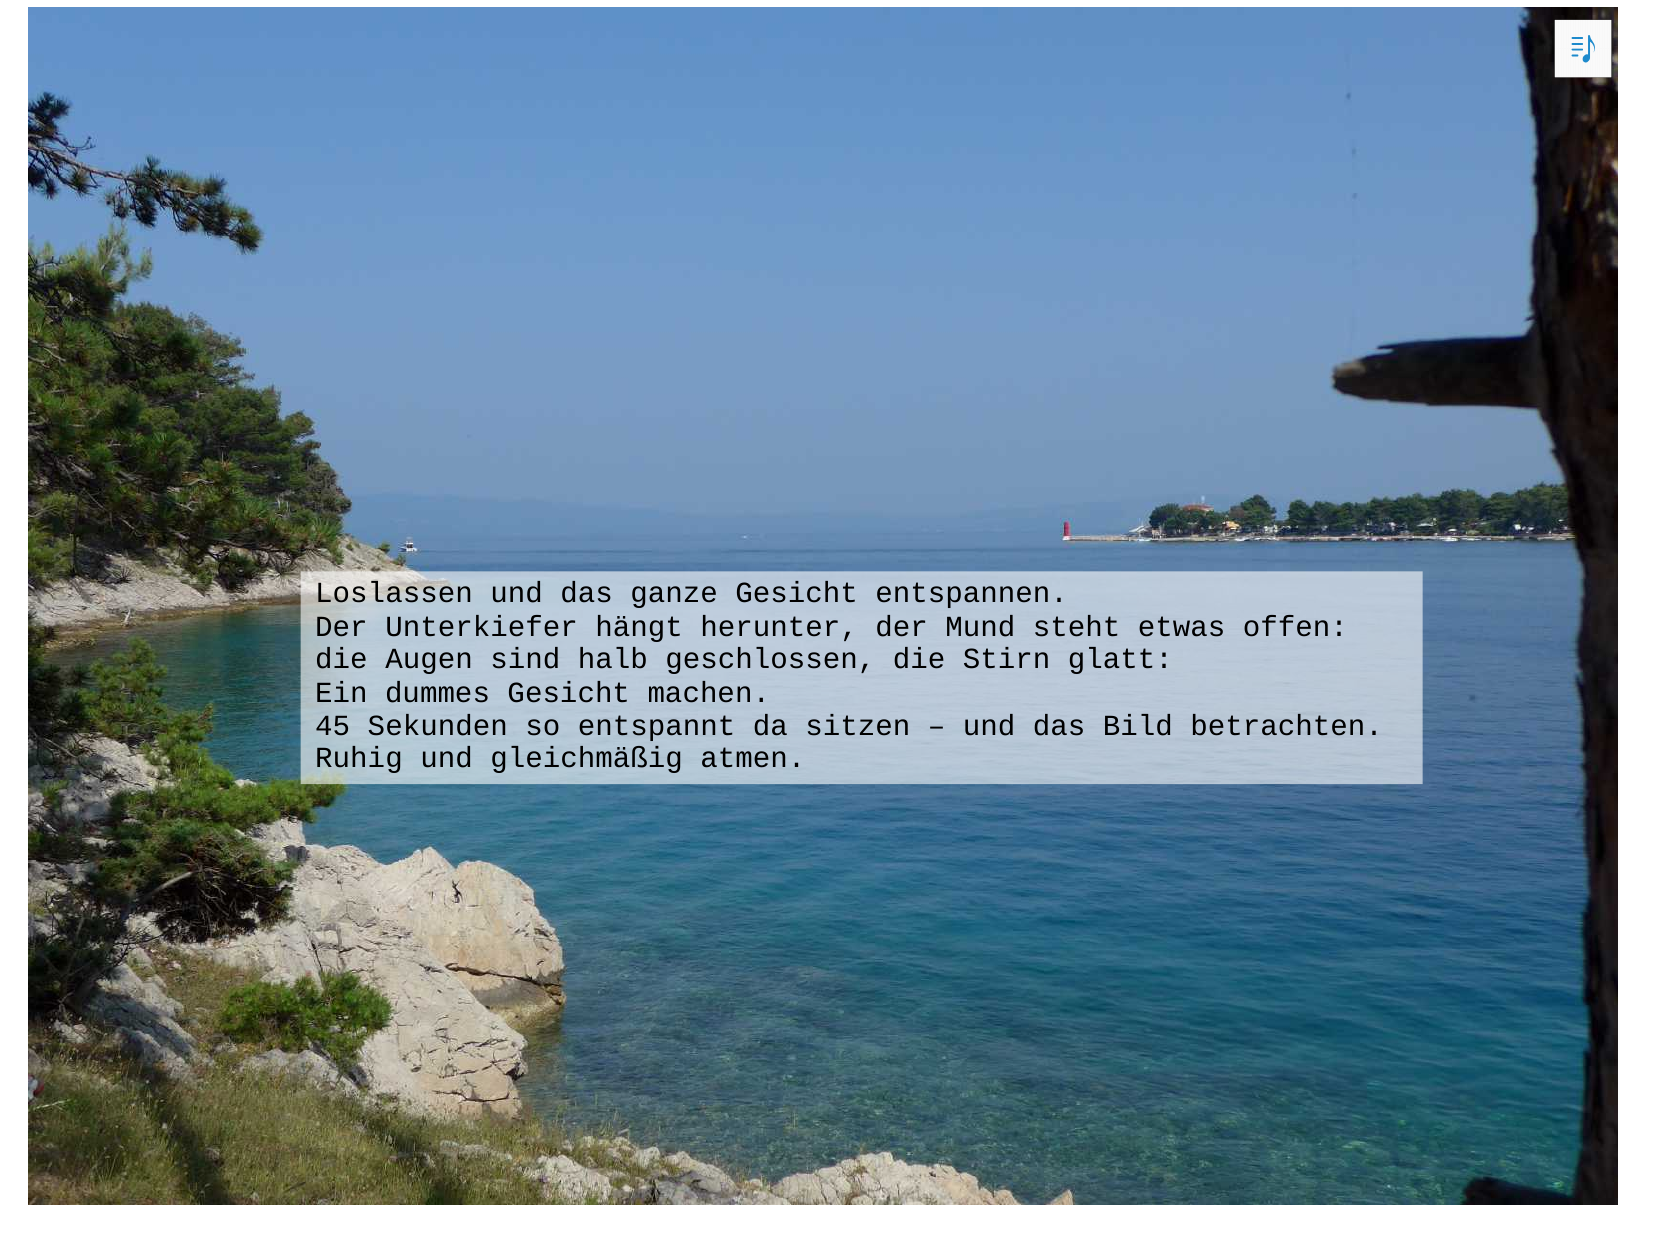

Loslassen und das ganze Gesicht entspannen.
Der Unterkiefer hängt herunter, der Mund steht etwas offen: die Augen sind halb geschlossen, die Stirn glatt:
Ein dummes Gesicht machen.
45 Sekunden so entspannt da sitzen – und das Bild betrachten.
Ruhig und gleichmäßig atmen.